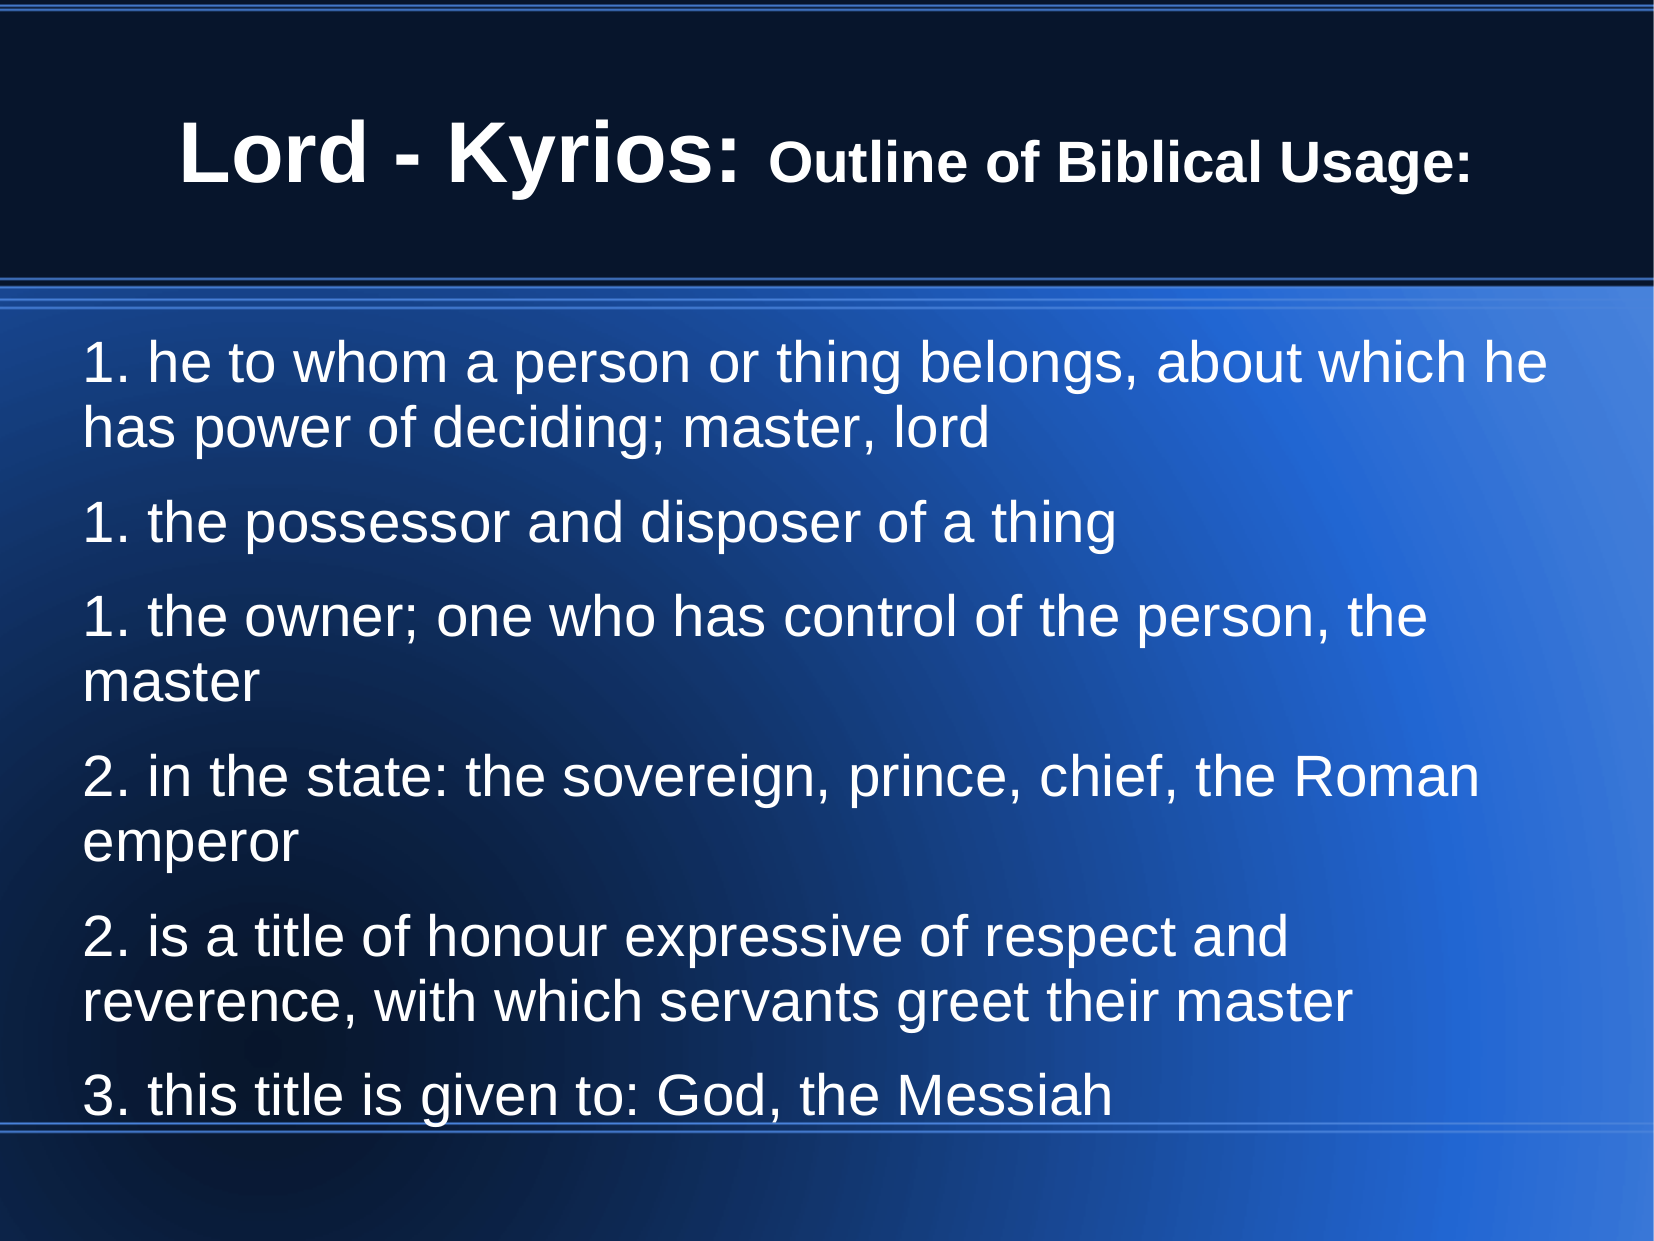

# Lord - Kyrios: Outline of Biblical Usage:
1. he to whom a person or thing belongs, about which he has power of deciding; master, lord
1. the possessor and disposer of a thing
1. the owner; one who has control of the person, the master
2. in the state: the sovereign, prince, chief, the Roman emperor
2. is a title of honour expressive of respect and reverence, with which servants greet their master
3. this title is given to: God, the Messiah